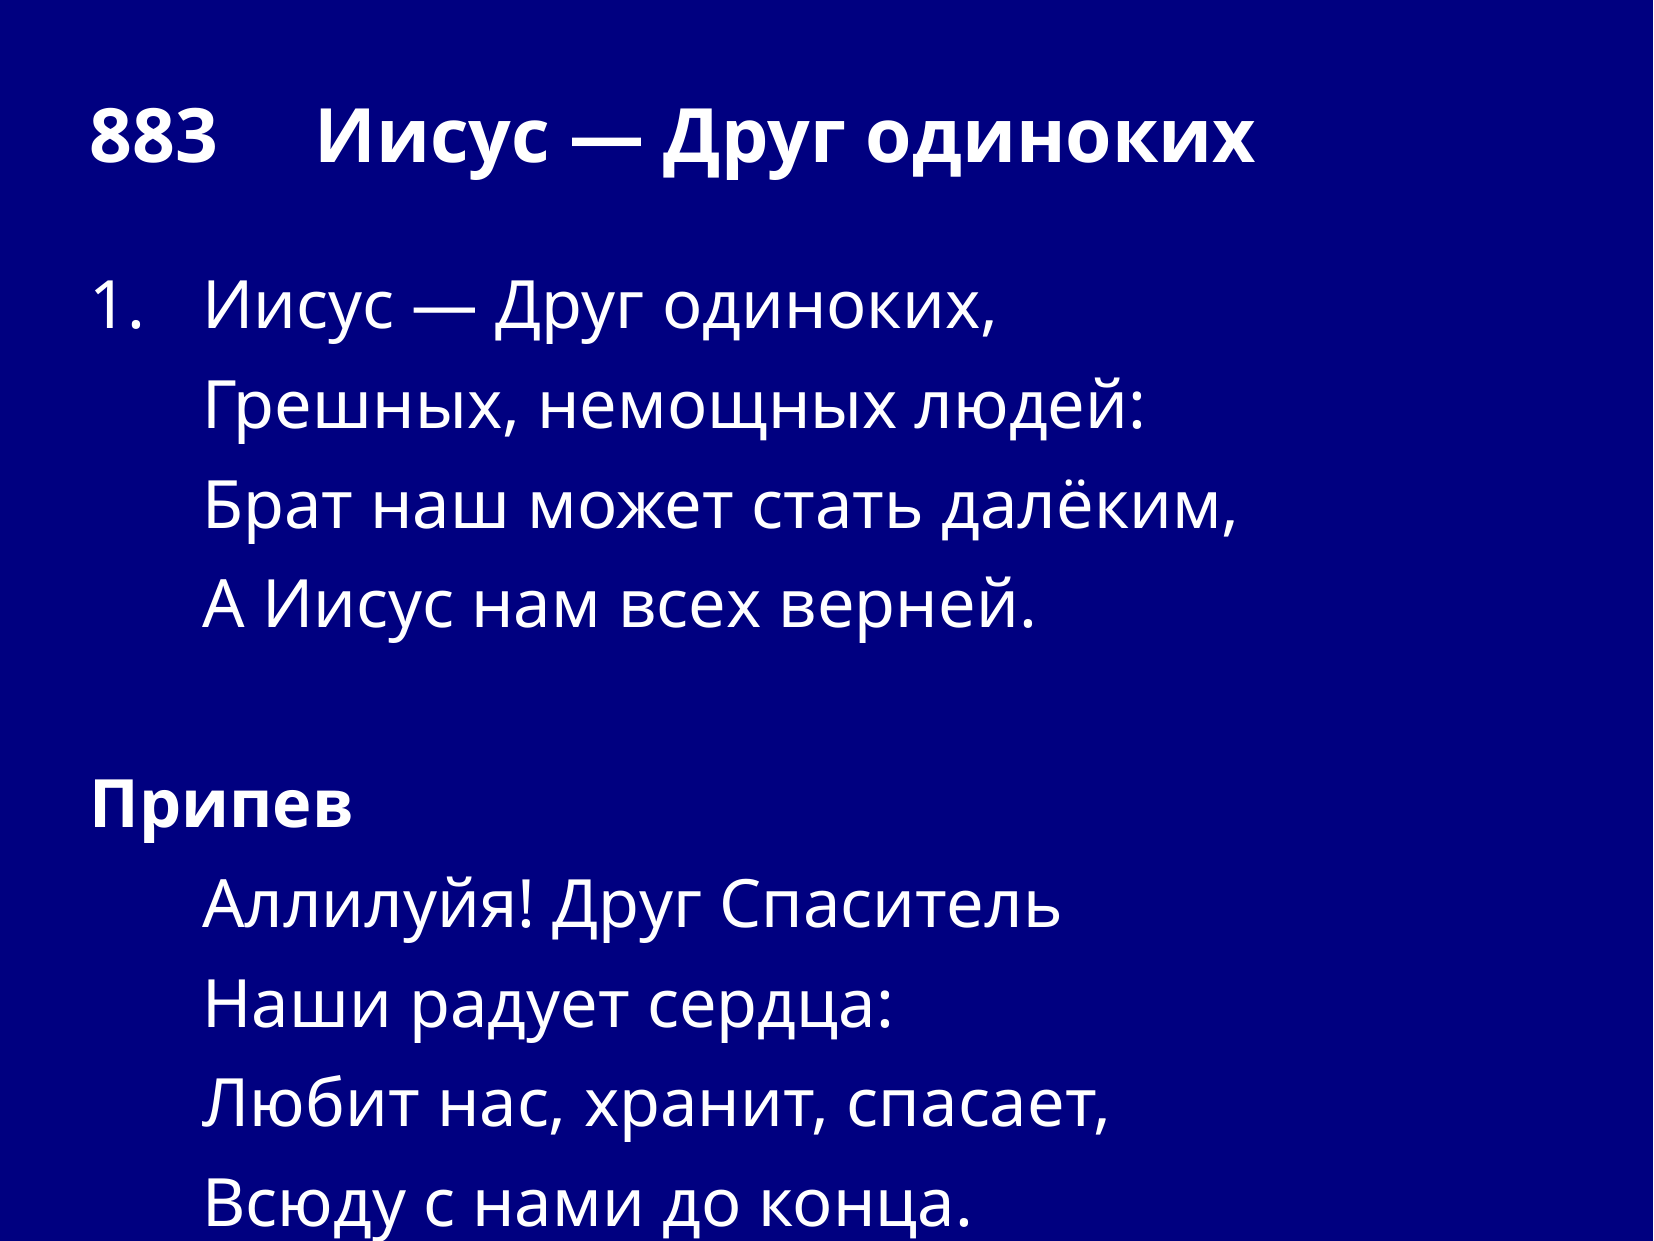

883	Иисус — Друг одиноких
1.	Иисус — Друг одиноких,
	Грешных, немощных людей:
	Брат наш может стать далёким,
	А Иисус нам всех верней.
Припев
	Аллилуйя! Друг Спаситель
	Наши радует сердца:
	Любит нас, хранит, спасает,
	Всюду с нами до конца.